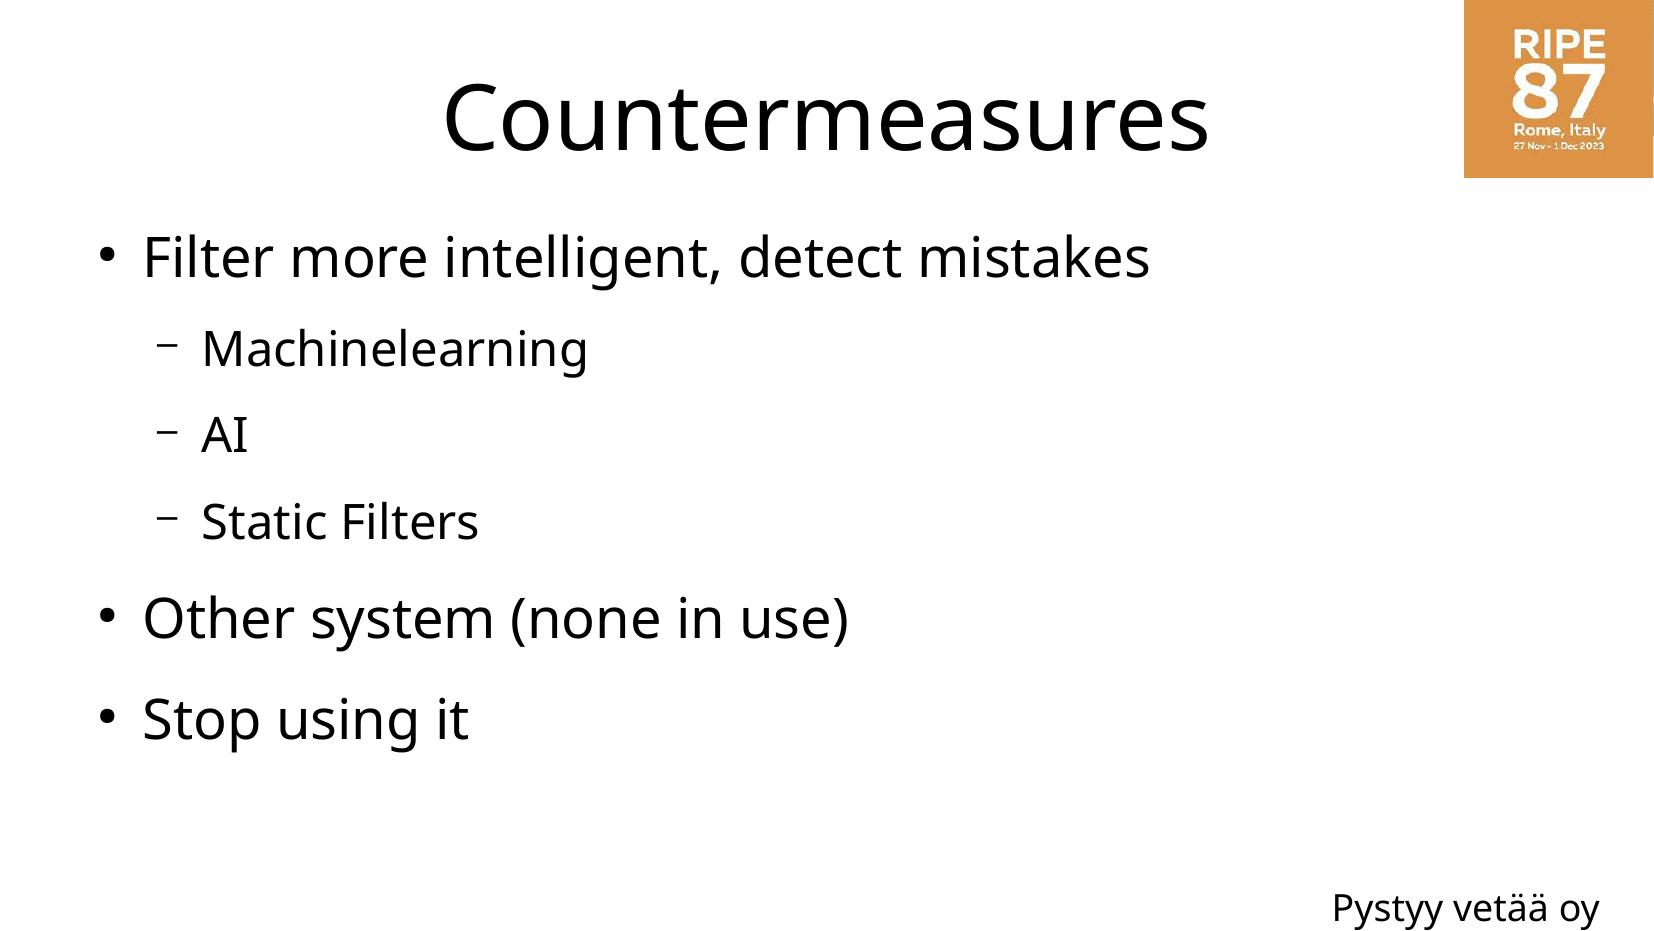

# Countermeasures
Filter more intelligent, detect mistakes
Machinelearning
AI
Static Filters
Other system (none in use)
Stop using it
Pystyy vetää oy